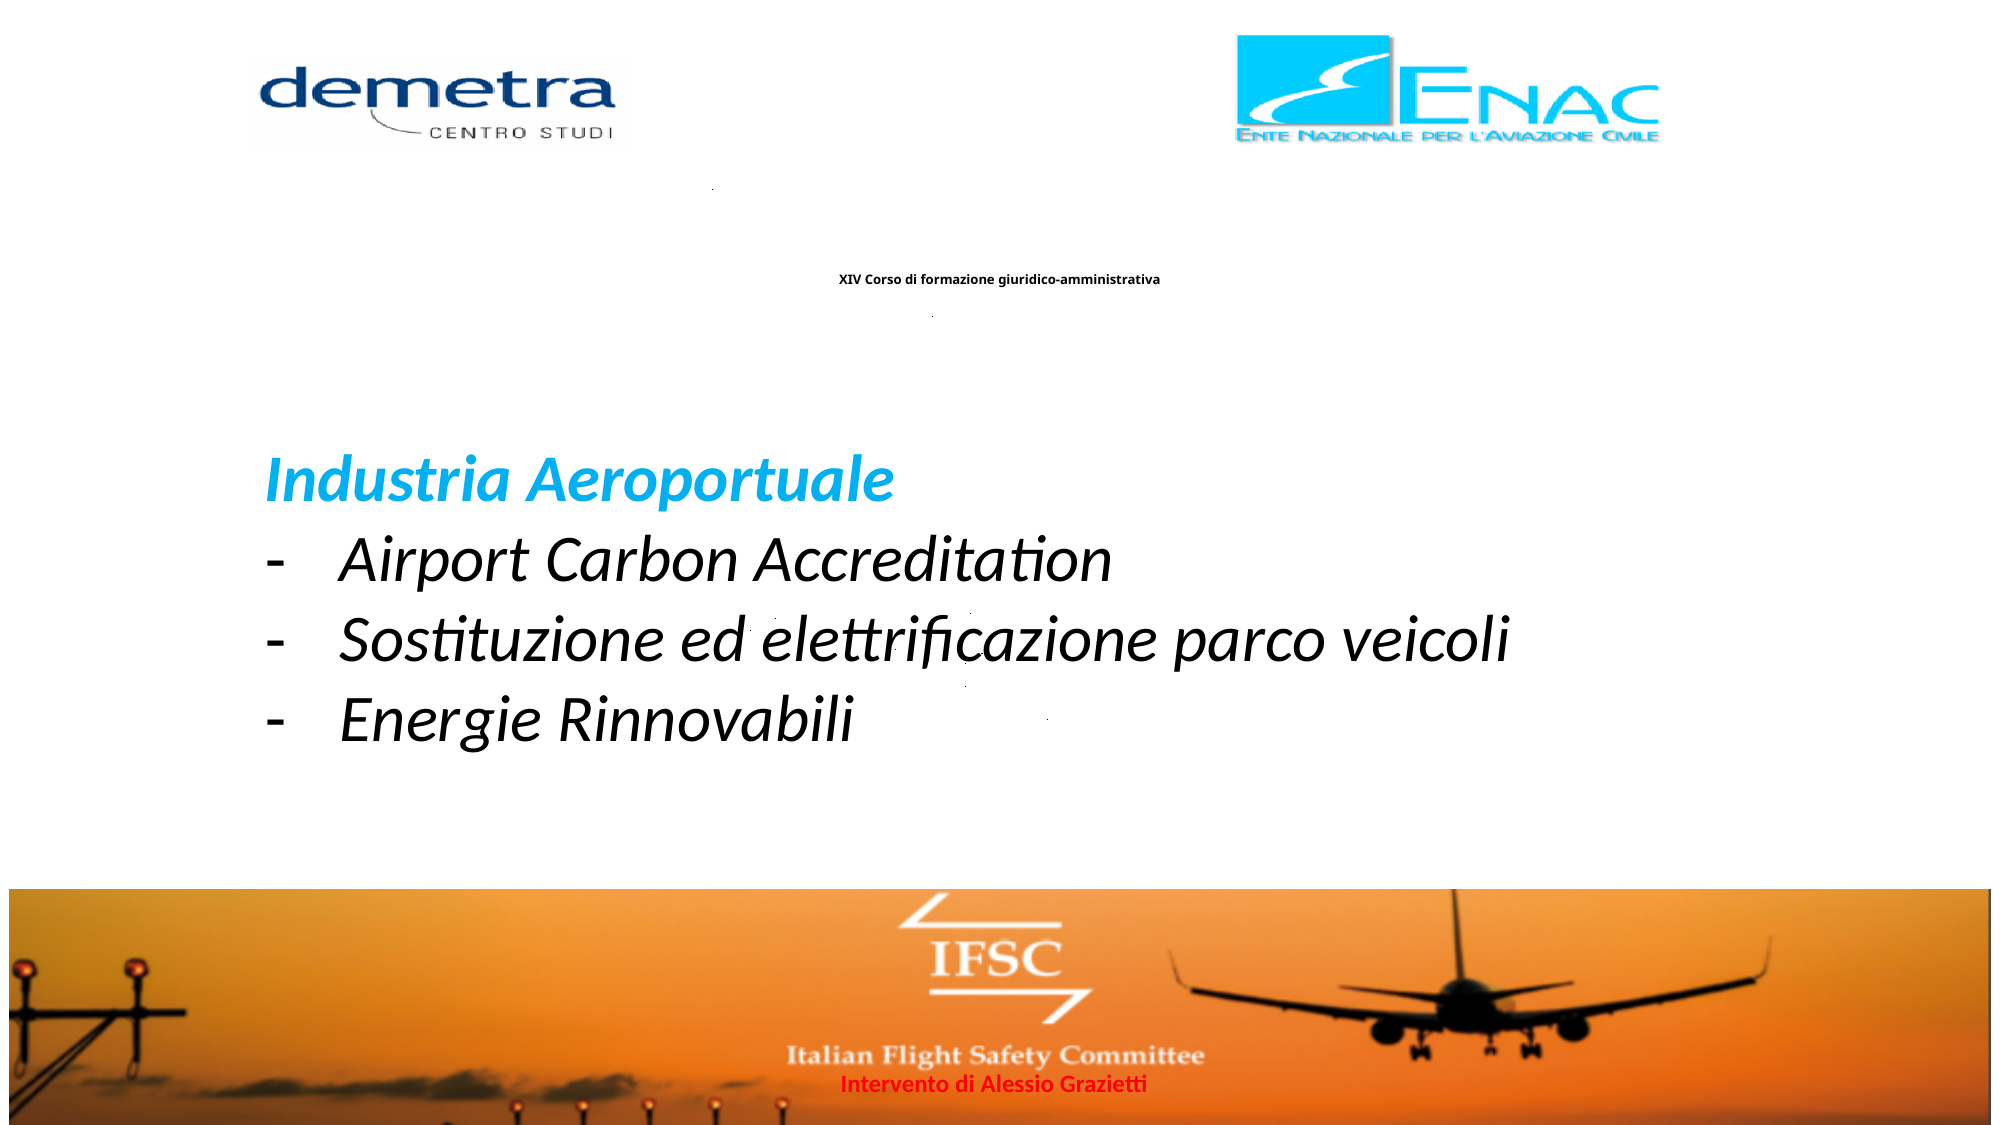

# XIV Corso di formazione giuridico-amministrativa
Industria Aeroportuale
Airport Carbon Accreditation
Sostituzione ed elettrificazione parco veicoli
Energie Rinnovabili
Intervento di Alessio Grazietti